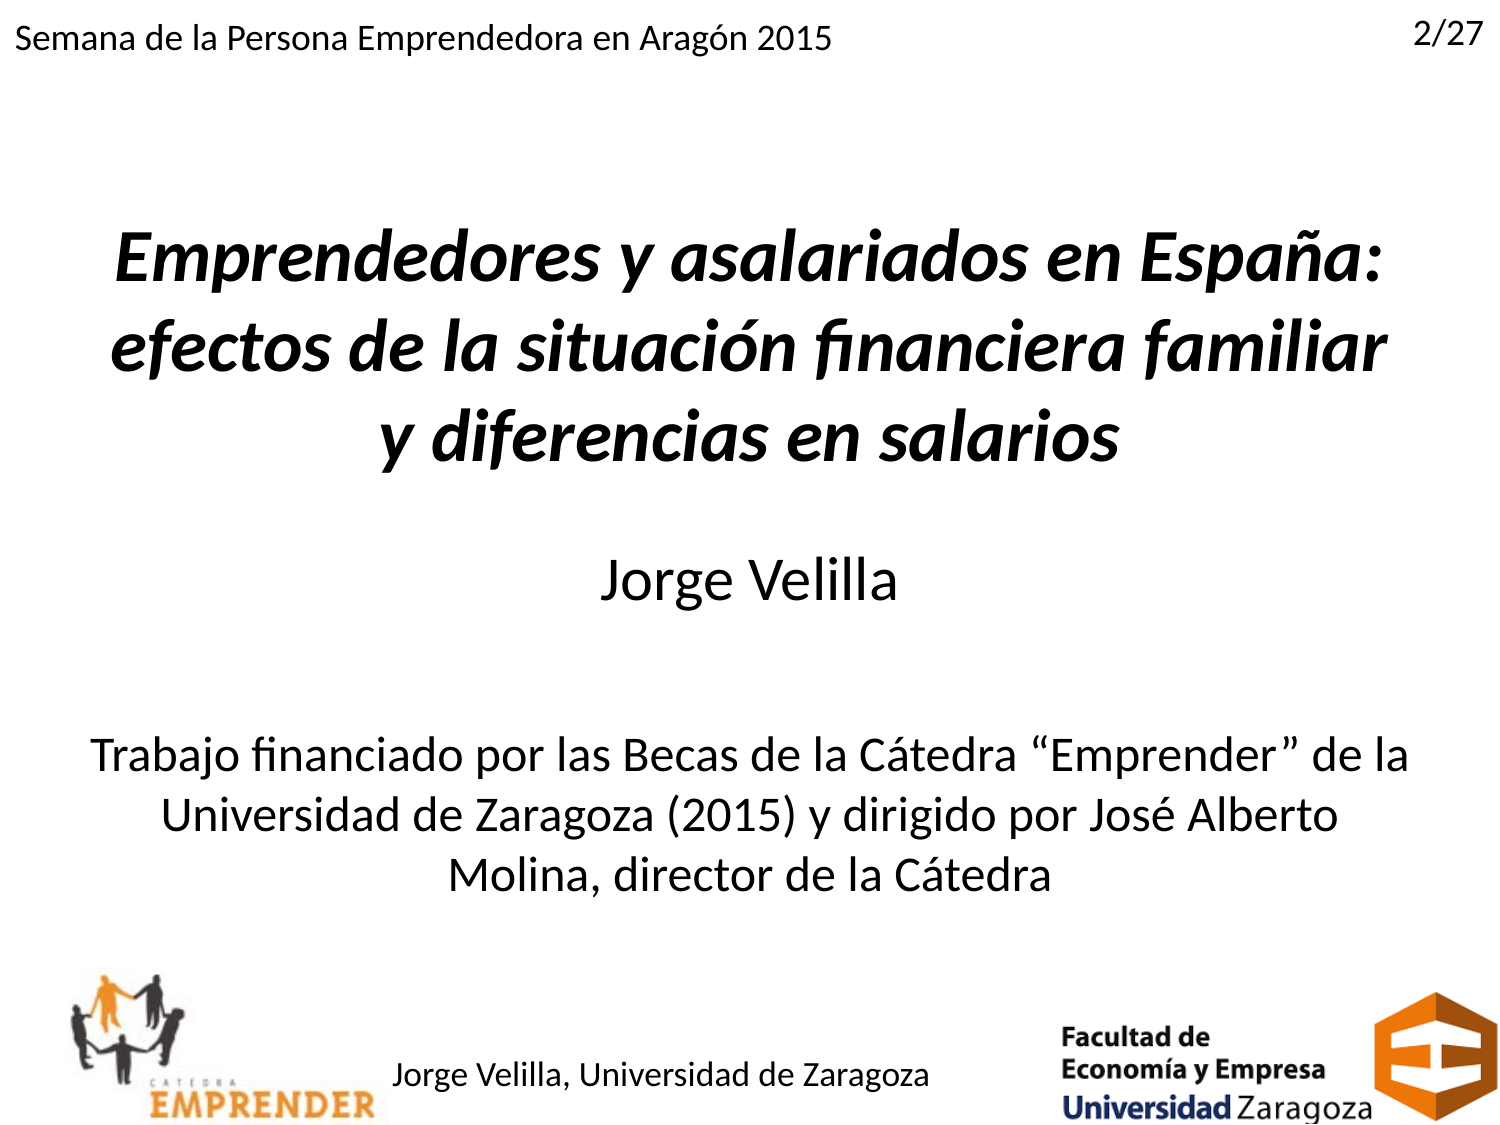

Semana de la Persona Emprendedora en Aragón 2015
# Emprendedores y asalariados en España: efectos de la situación financiera familiar y diferencias en salarios
Jorge Velilla
Trabajo financiado por las Becas de la Cátedra “Emprender” de la Universidad de Zaragoza (2015) y dirigido por José Alberto Molina, director de la Cátedra
Jorge Velilla, Universidad de Zaragoza